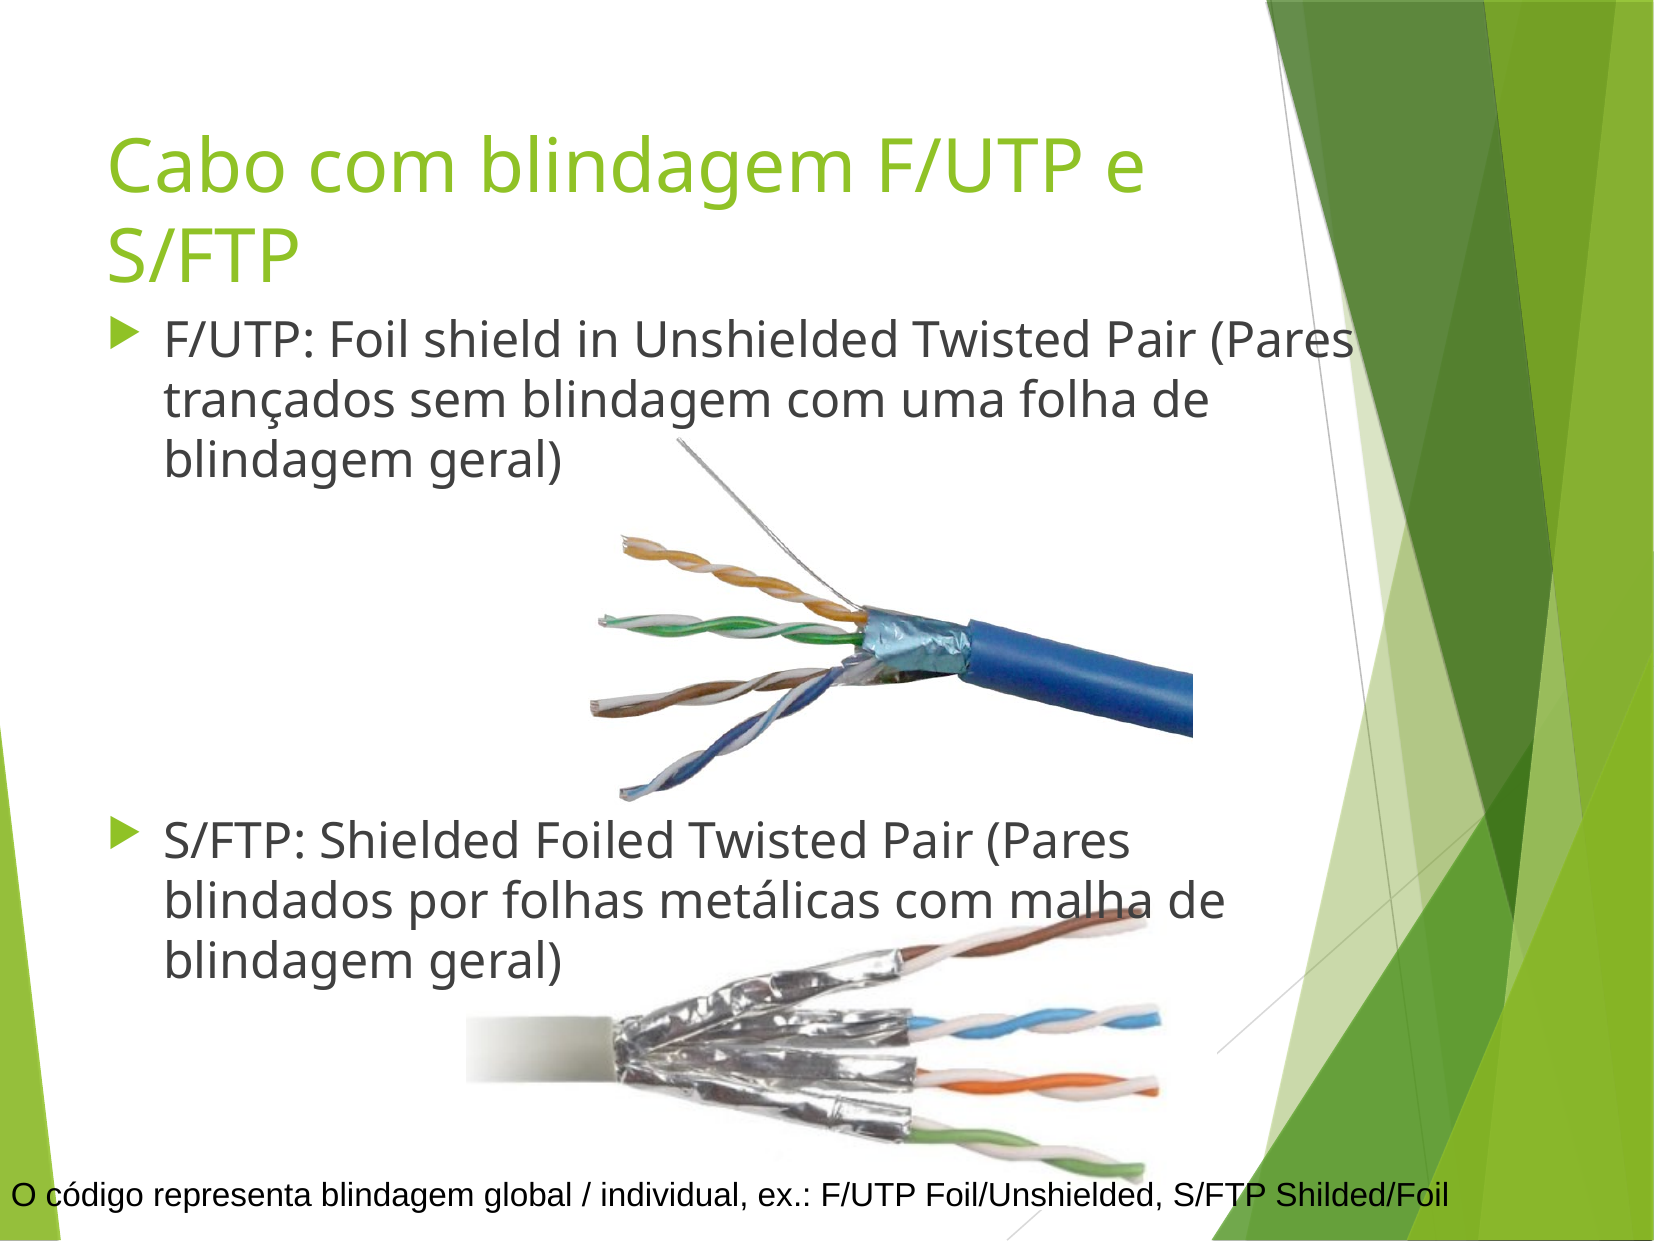

# Cabo com blindagem F/UTP e S/FTP
F/UTP: Foil shield in Unshielded Twisted Pair (Pares trançados sem blindagem com uma folha de blindagem geral)
S/FTP: Shielded Foiled Twisted Pair (Pares blindados por folhas metálicas com malha de blindagem geral)
O código representa blindagem global / individual, ex.: F/UTP Foil/Unshielded, S/FTP Shilded/Foil